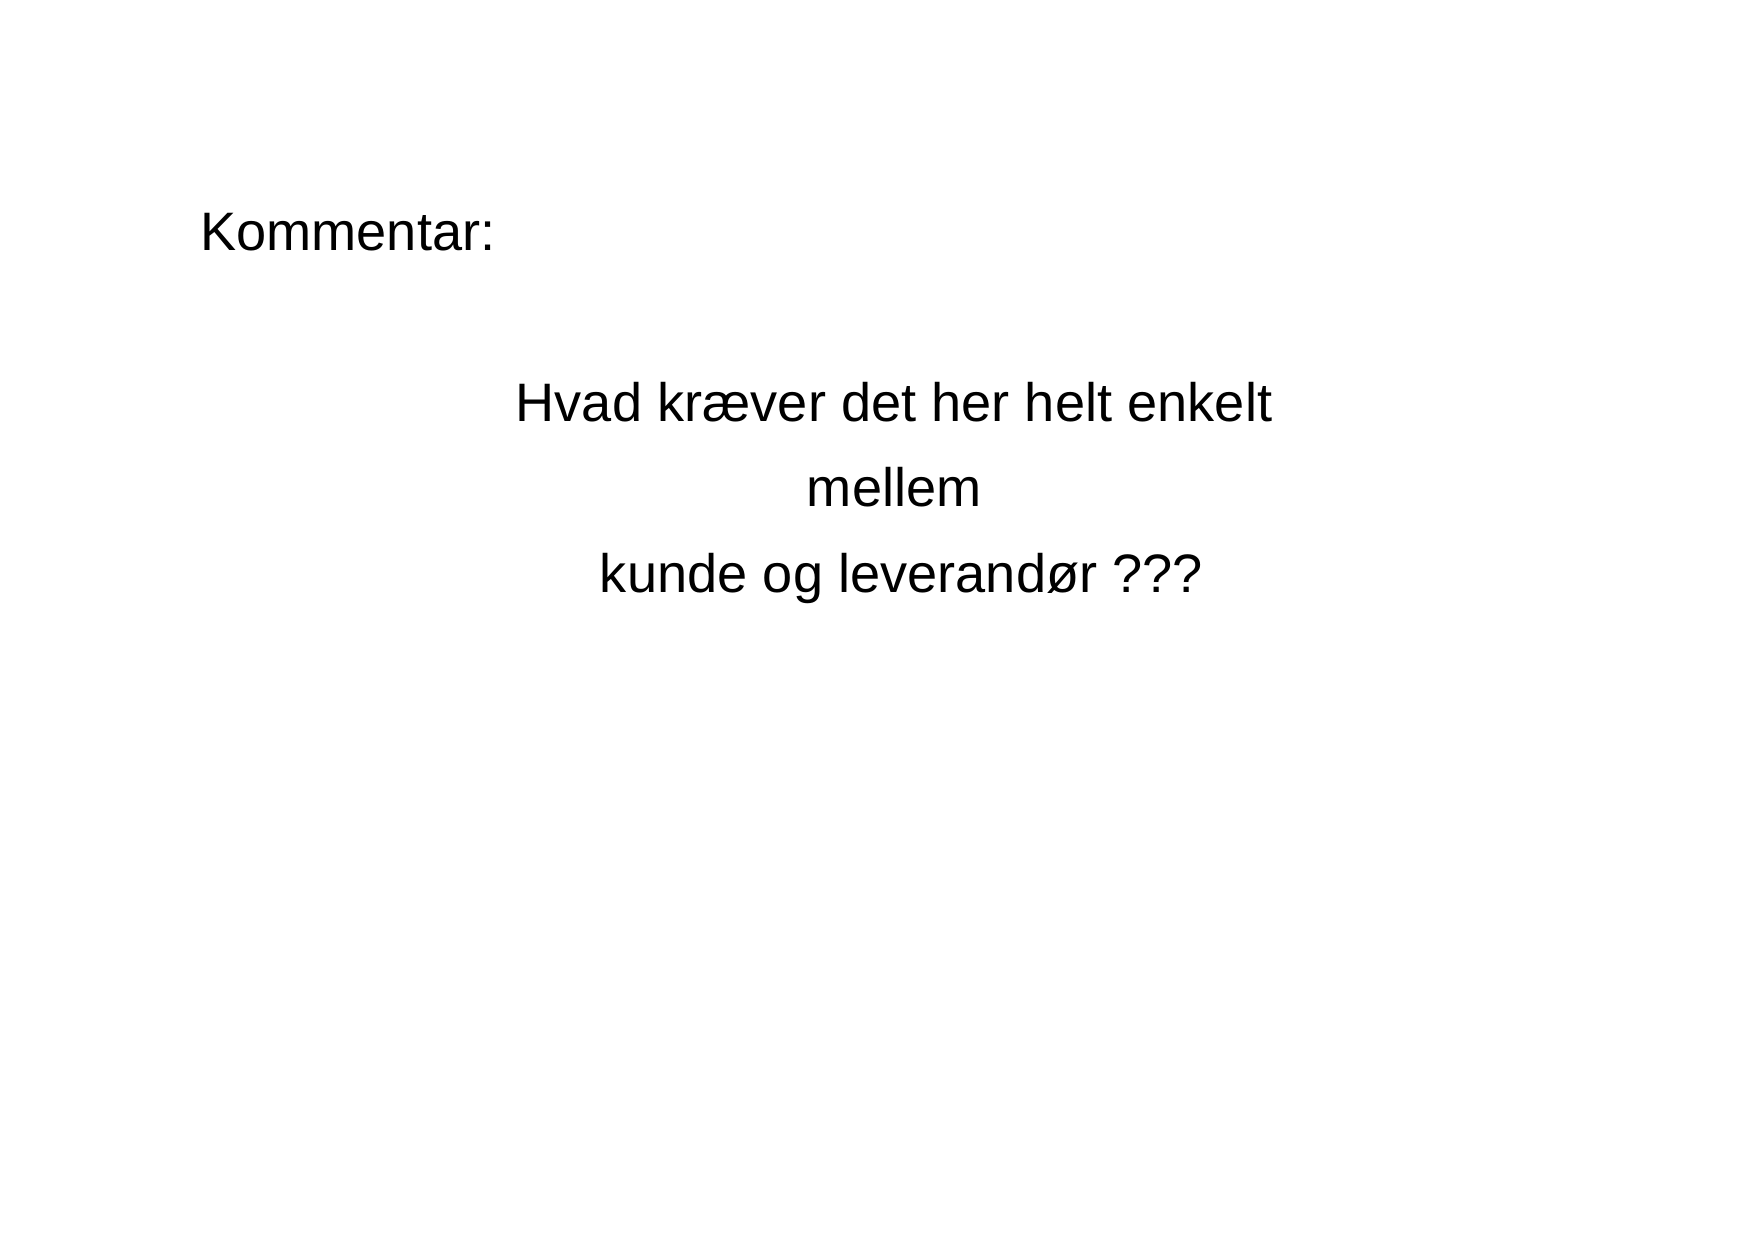

Kommentar:
Hvad kræver det her helt enkelt
mellem
kunde og leverandør ???